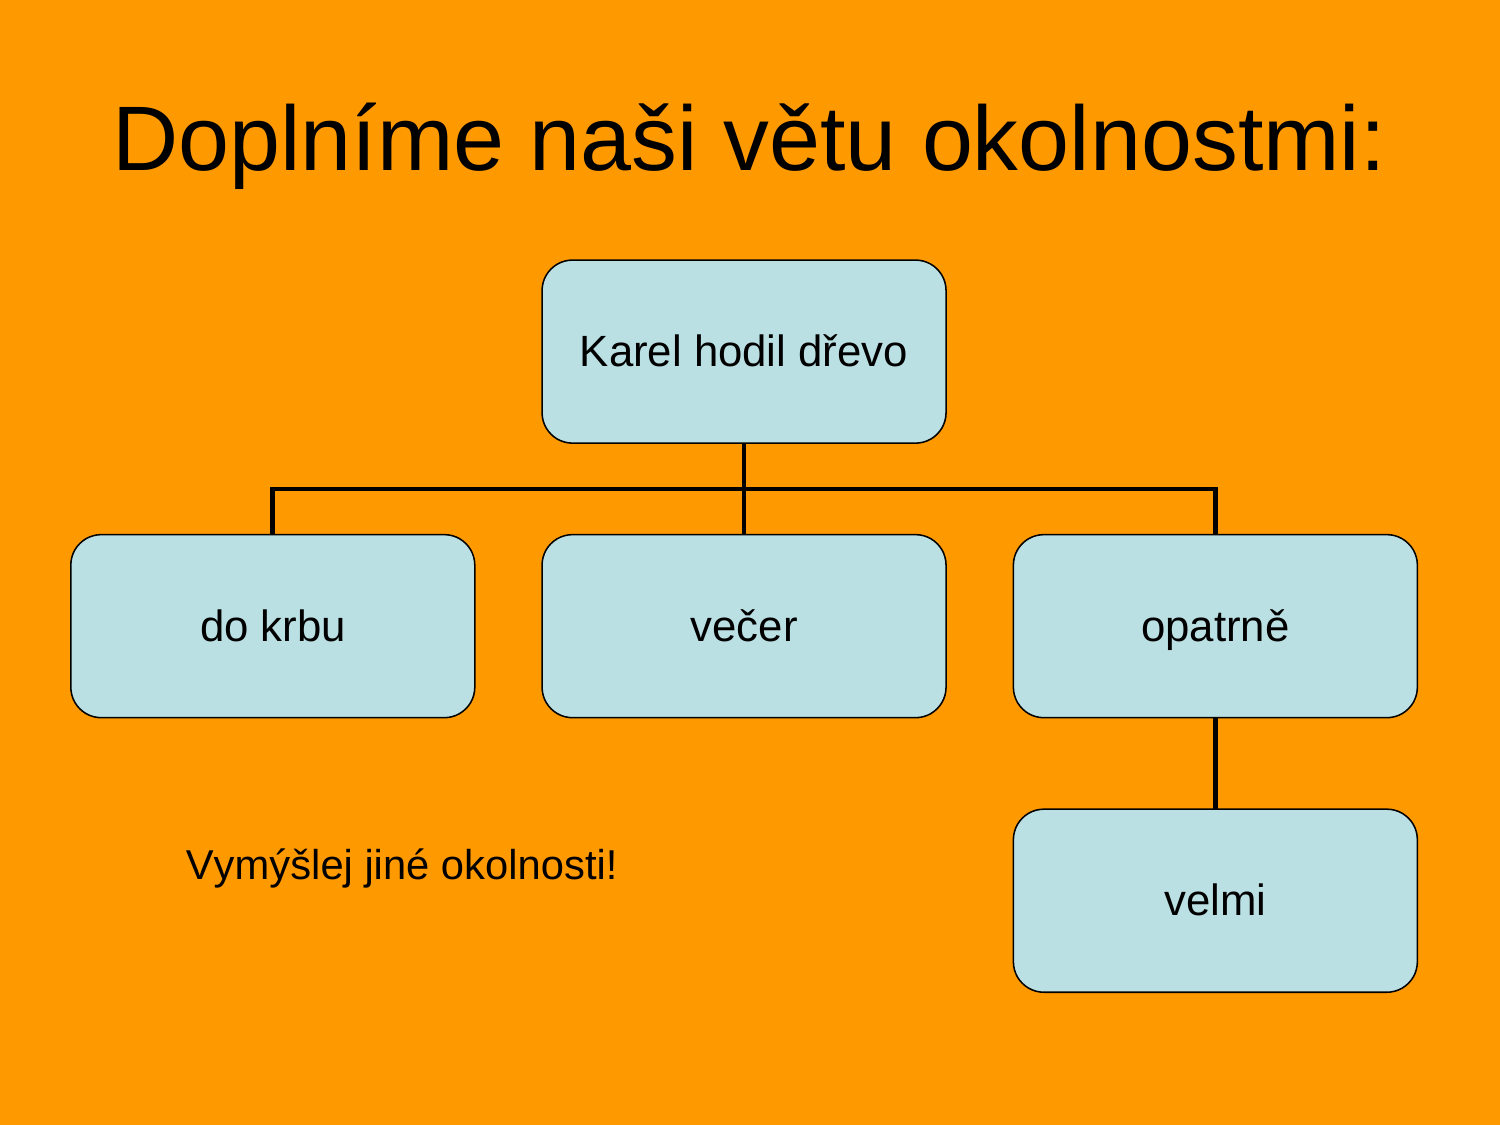

# Doplníme naši větu okolnostmi:
Karel hodil dřevo
do krbu
večer
opatrně
velmi
Vymýšlej jiné okolnosti!